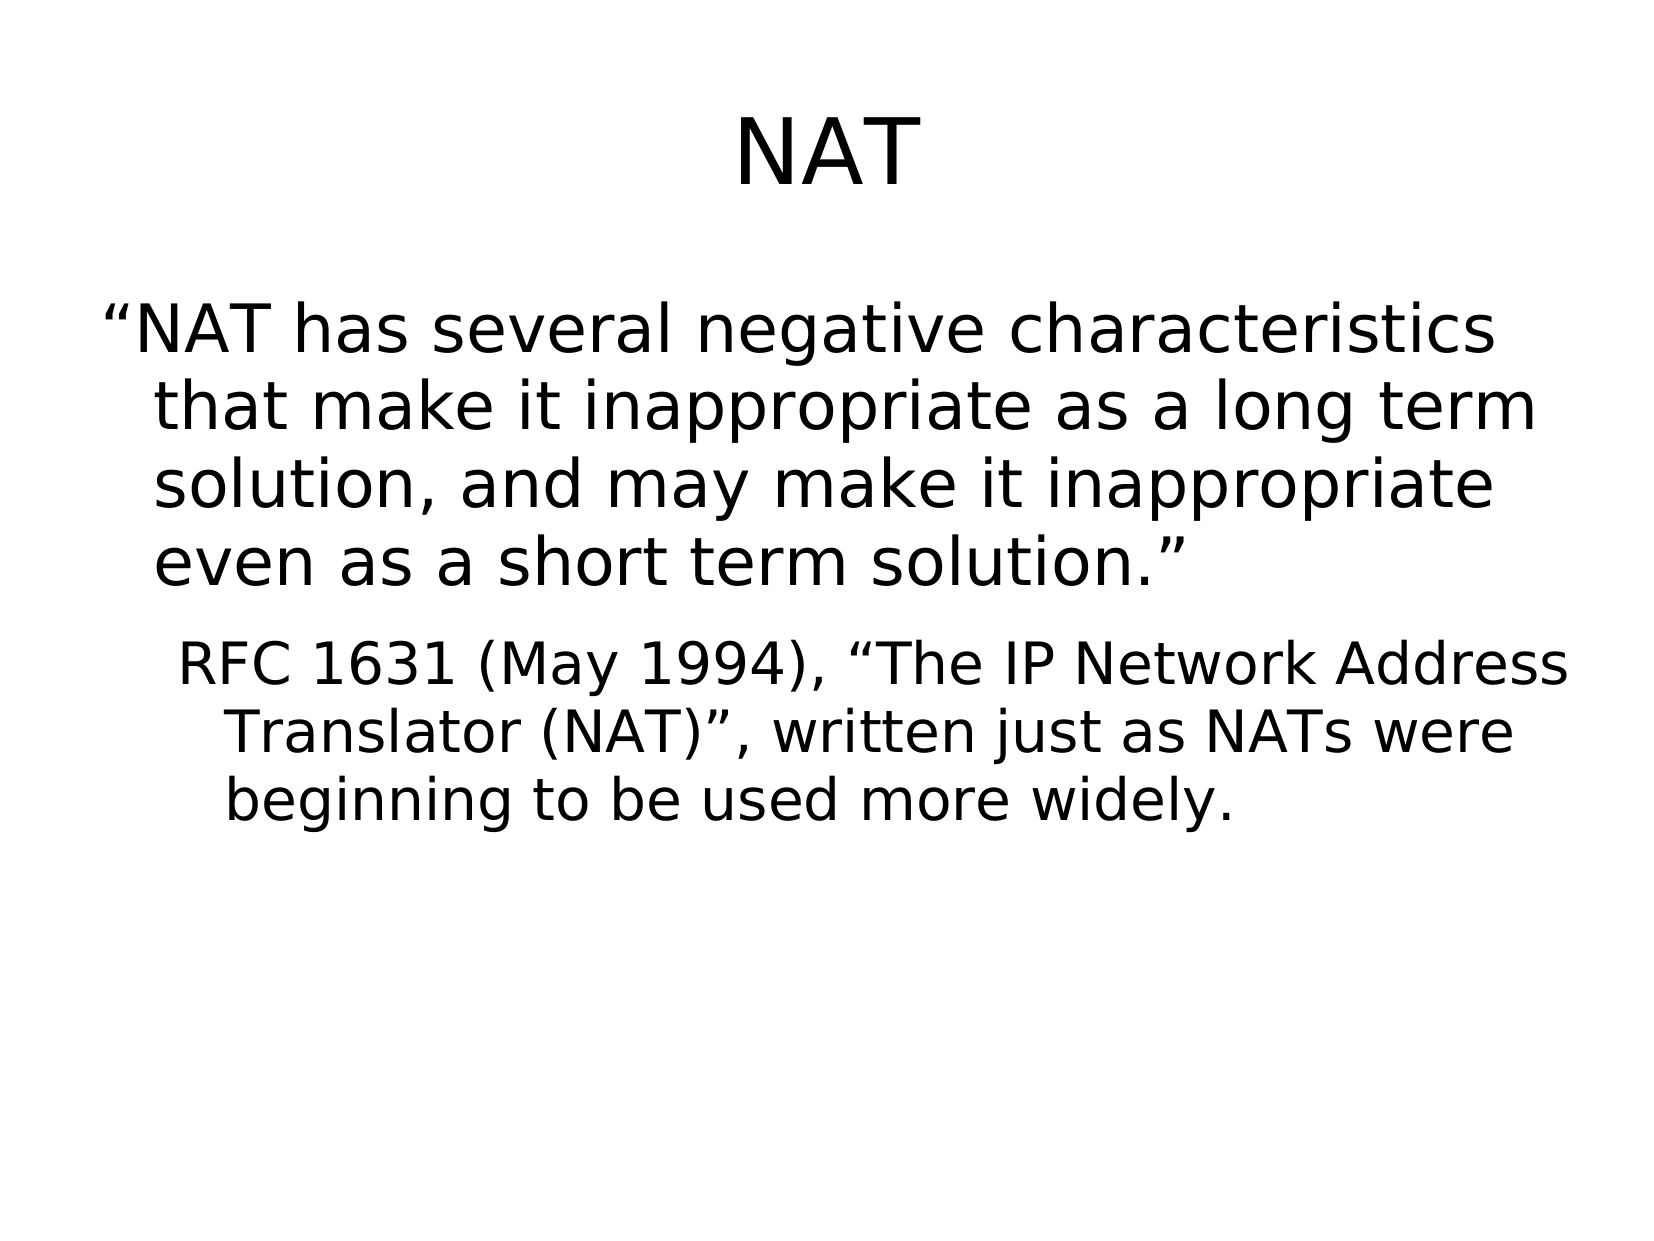

# NAT
“NAT has several negative characteristics that make it inappropriate as a long term solution, and may make it inappropriate even as a short term solution.”
RFC 1631 (May 1994), “The IP Network Address Translator (NAT)”, written just as NATs were beginning to be used more widely.